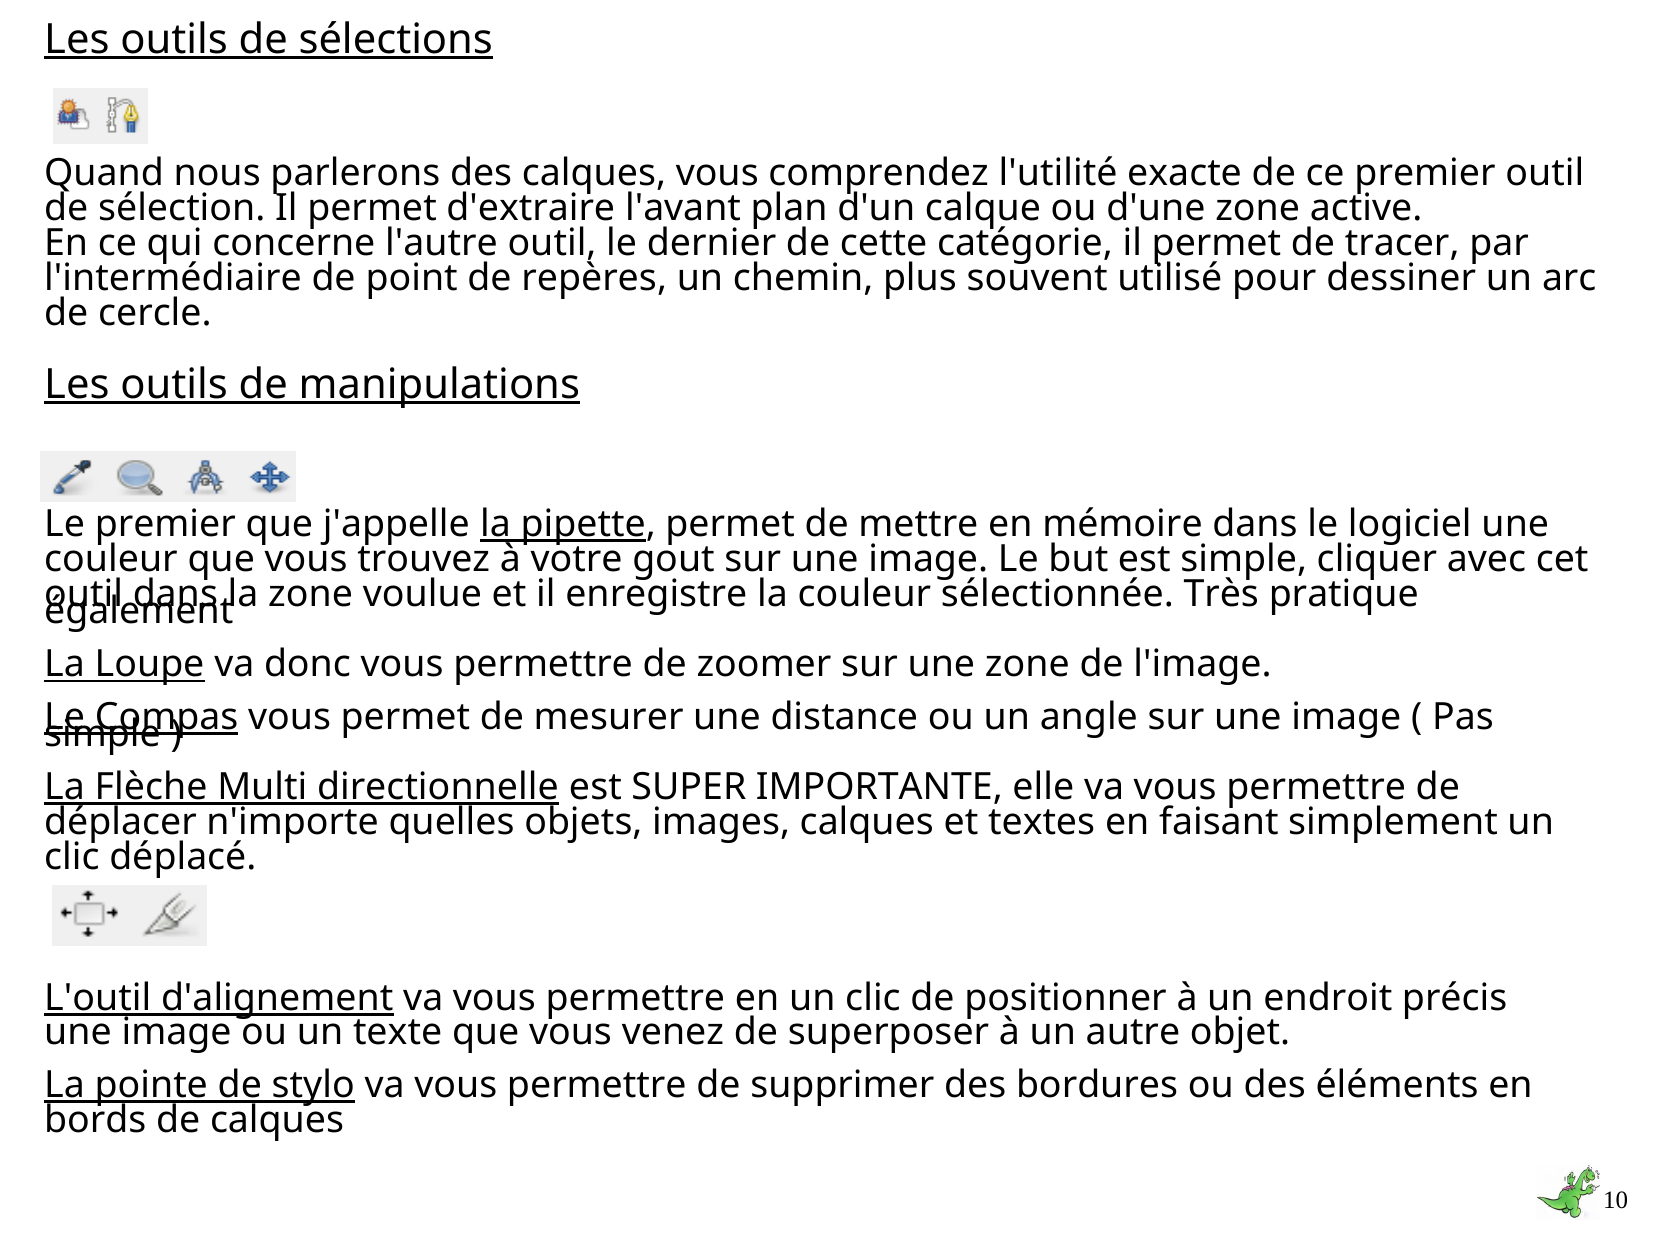

Les outils de sélections
Quand nous parlerons des calques, vous comprendez l'utilité exacte de ce premier outil
de sélection. Il permet d'extraire l'avant plan d'un calque ou d'une zone active.
En ce qui concerne l'autre outil, le dernier de cette catégorie, il permet de tracer, par
l'intermédiaire de point de repères, un chemin, plus souvent utilisé pour dessiner un arc
de cercle.
Les outils de manipulations
Le premier que j'appelle la pipette, permet de mettre en mémoire dans le logiciel une
couleur que vous trouvez à votre gout sur une image. Le but est simple, cliquer avec cet
outil dans la zone voulue et il enregistre la couleur sélectionnée. Très pratique également
La Loupe va donc vous permettre de zoomer sur une zone de l'image.
Le Compas vous permet de mesurer une distance ou un angle sur une image ( Pas simple )
La Flèche Multi directionnelle est SUPER IMPORTANTE, elle va vous permettre de
déplacer n'importe quelles objets, images, calques et textes en faisant simplement un
clic déplacé.
L'outil d'alignement va vous permettre en un clic de positionner à un endroit précis
une image ou un texte que vous venez de superposer à un autre objet.
La pointe de stylo va vous permettre de supprimer des bordures ou des éléments en
bords de calques
10